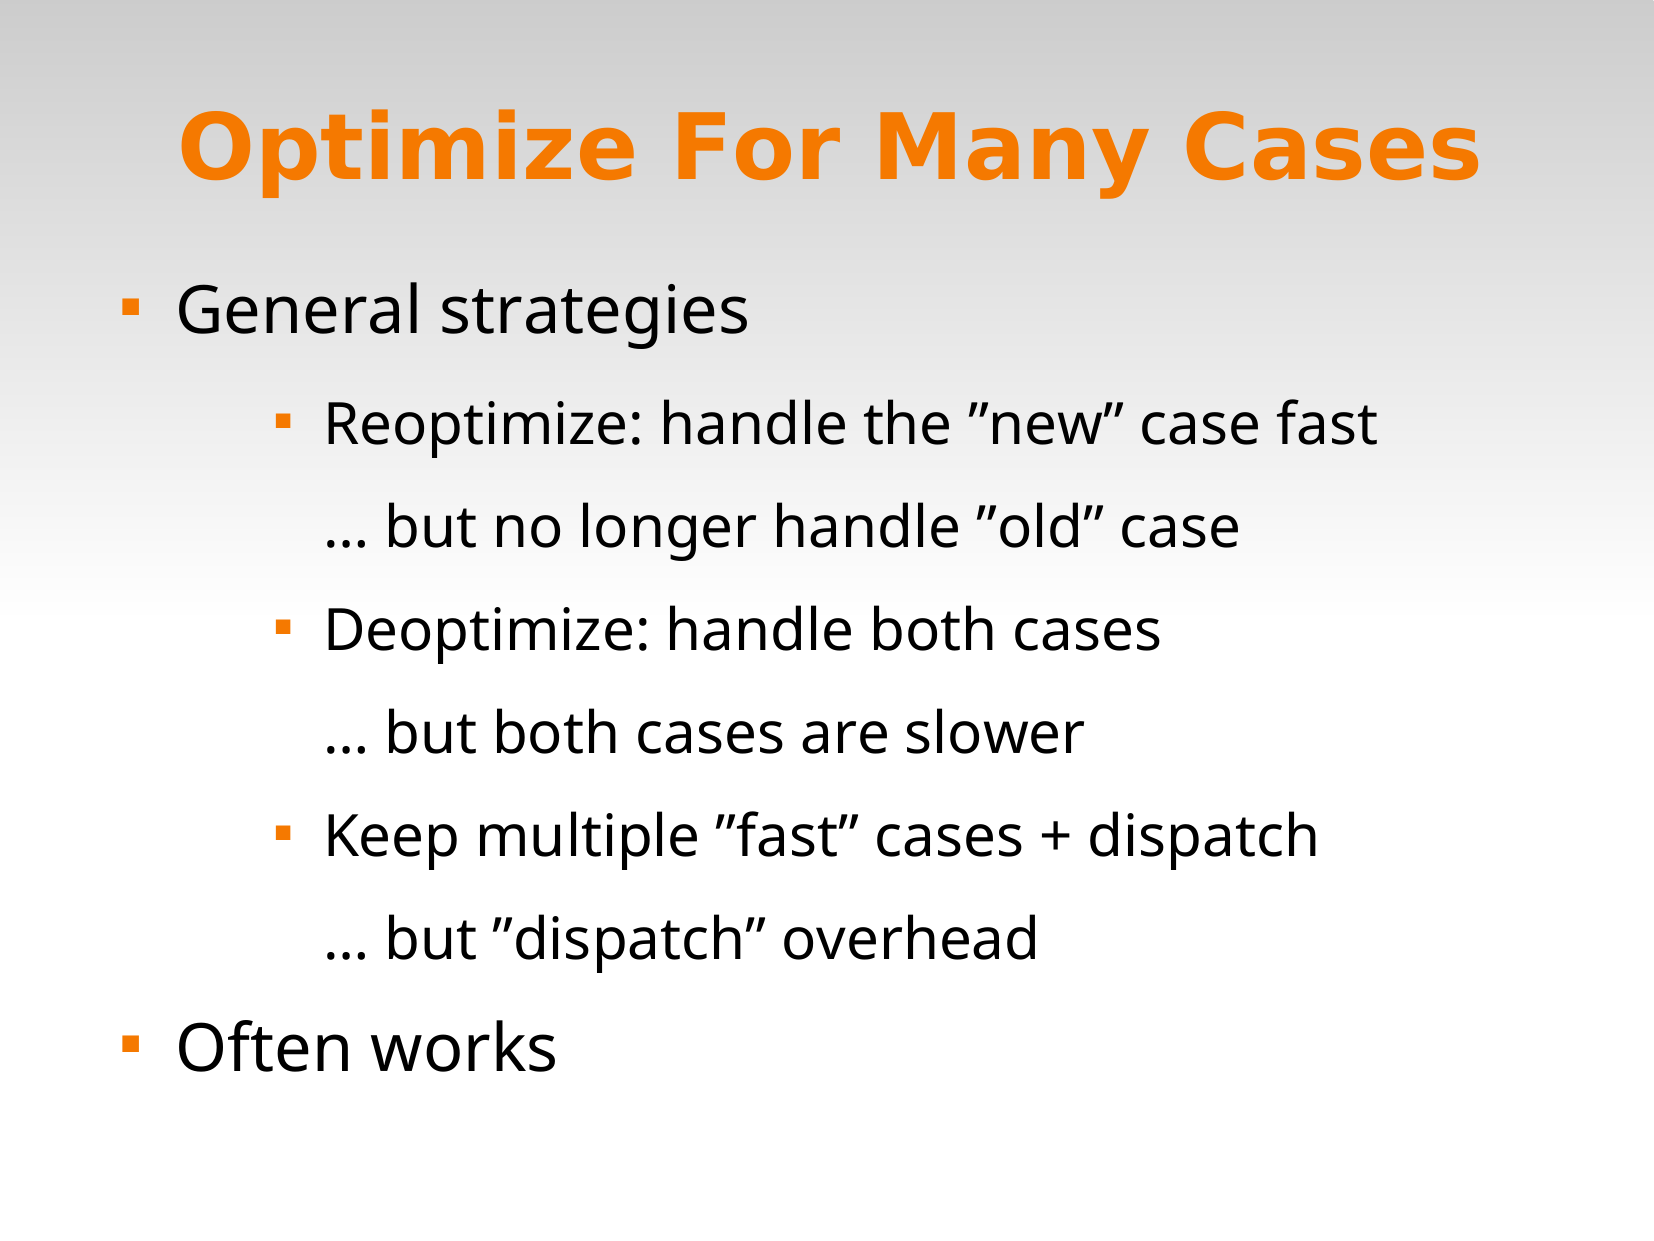

# Optimize For Many Cases
General strategies
Reoptimize: handle the ”new” case fast
… but no longer handle ”old” case
Deoptimize: handle both cases
… but both cases are slower
Keep multiple ”fast” cases + dispatch
… but ”dispatch” overhead
Often works